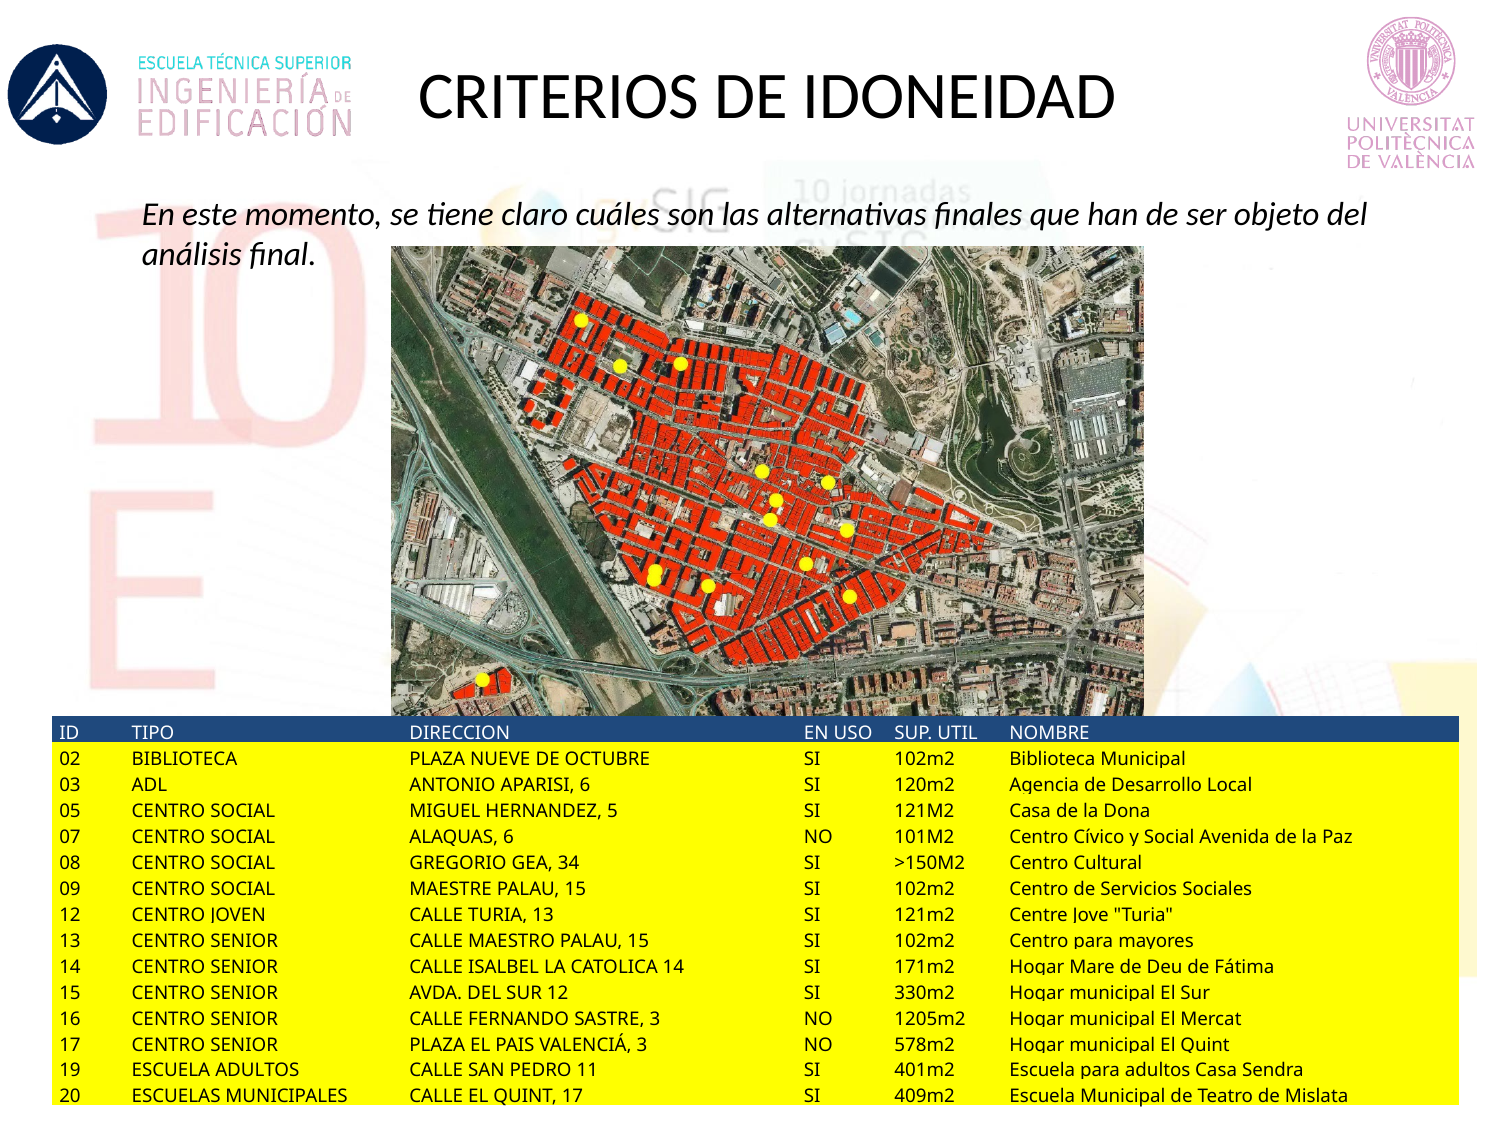

CRITERIOS DE IDONEIDAD
#
En este momento, se tiene claro cuáles son las alternativas finales que han de ser objeto del análisis final.
| ID | TIPO | DIRECCION | EN USO | SUP. UTIL | NOMBRE |
| --- | --- | --- | --- | --- | --- |
| 02 | BIBLIOTECA | PLAZA NUEVE DE OCTUBRE | SI | 102m2 | Biblioteca Municipal |
| 03 | ADL | ANTONIO APARISI, 6 | SI | 120m2 | Agencia de Desarrollo Local |
| 05 | CENTRO SOCIAL | MIGUEL HERNANDEZ, 5 | SI | 121M2 | Casa de la Dona |
| 07 | CENTRO SOCIAL | ALAQUAS, 6 | NO | 101M2 | Centro Cívico y Social Avenida de la Paz |
| 08 | CENTRO SOCIAL | GREGORIO GEA, 34 | SI | >150M2 | Centro Cultural |
| 09 | CENTRO SOCIAL | MAESTRE PALAU, 15 | SI | 102m2 | Centro de Servicios Sociales |
| 12 | CENTRO JOVEN | CALLE TURIA, 13 | SI | 121m2 | Centre Jove "Turia" |
| 13 | CENTRO SENIOR | CALLE MAESTRO PALAU, 15 | SI | 102m2 | Centro para mayores |
| 14 | CENTRO SENIOR | CALLE ISALBEL LA CATOLICA 14 | SI | 171m2 | Hogar Mare de Deu de Fátima |
| 15 | CENTRO SENIOR | AVDA. DEL SUR 12 | SI | 330m2 | Hogar municipal El Sur |
| 16 | CENTRO SENIOR | CALLE FERNANDO SASTRE, 3 | NO | 1205m2 | Hogar municipal El Mercat |
| 17 | CENTRO SENIOR | PLAZA EL PAIS VALENCIÁ, 3 | NO | 578m2 | Hogar municipal El Quint |
| 19 | ESCUELA ADULTOS | CALLE SAN PEDRO 11 | SI | 401m2 | Escuela para adultos Casa Sendra |
| 20 | ESCUELAS MUNICIPALES | CALLE EL QUINT, 17 | SI | 409m2 | Escuela Municipal de Teatro de Mislata |